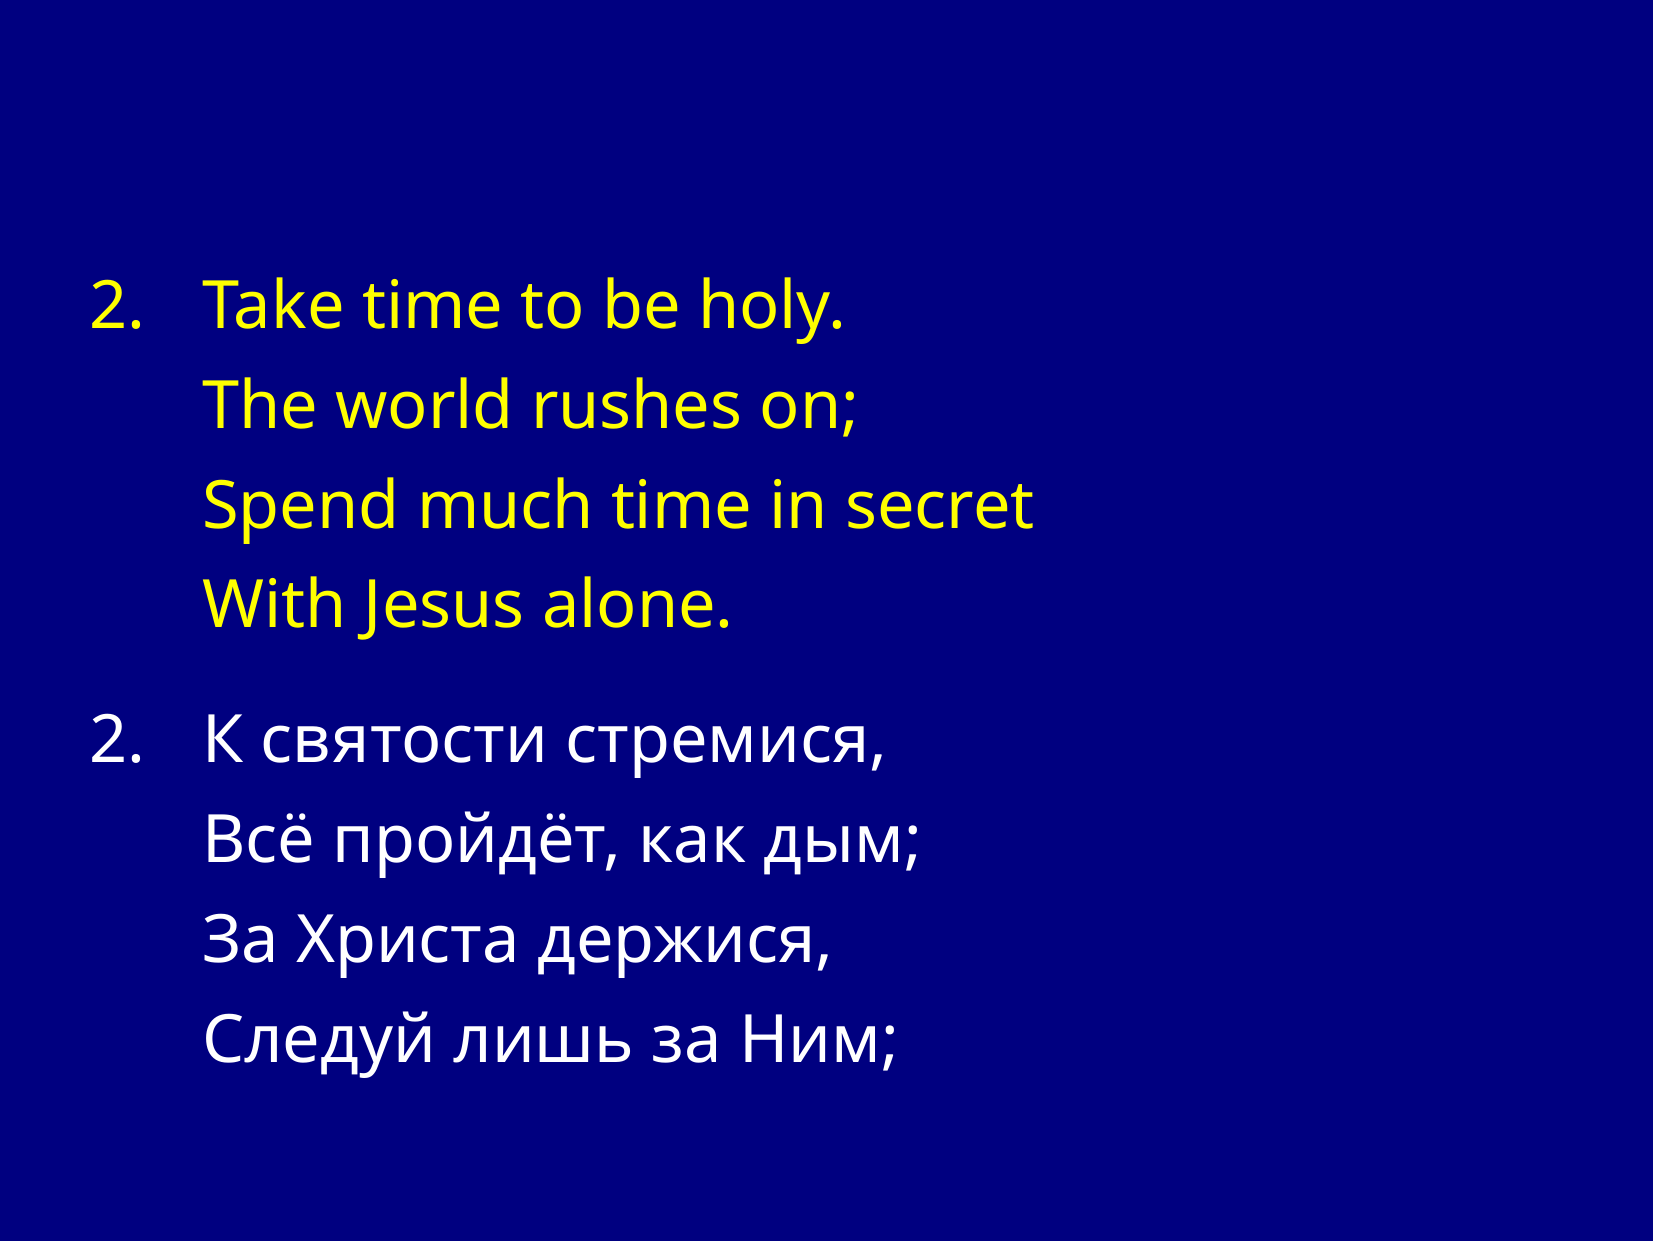

2.	Take time to be holy.
	The world rushes on;
	Spend much time in secret
	With Jesus alone.
2.	К святости стремися,
	Всё пройдёт, как дым;
	За Христа держися,
	Следуй лишь за Ним;